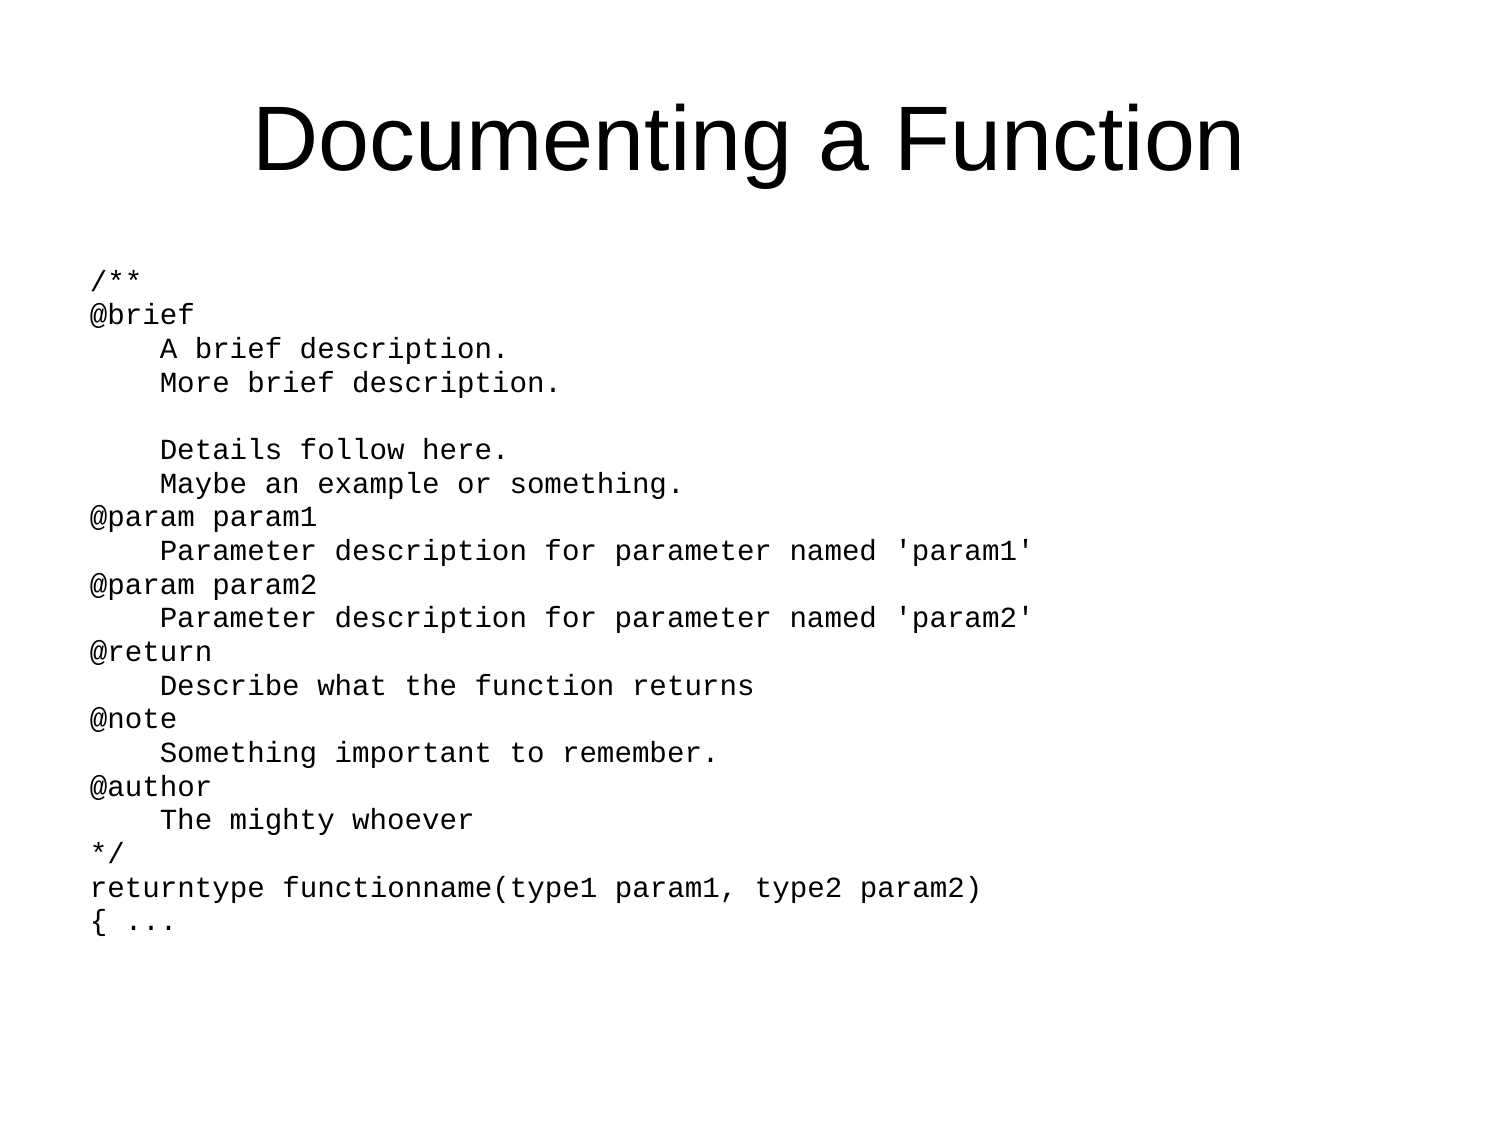

# Documenting a Function
/**
@brief
 A brief description.
 More brief description.
 Details follow here.
 Maybe an example or something.
@param param1
 Parameter description for parameter named 'param1'
@param param2
 Parameter description for parameter named 'param2'
@return
 Describe what the function returns
@note
 Something important to remember.
@author
 The mighty whoever
*/
returntype functionname(type1 param1, type2 param2)
{ ...